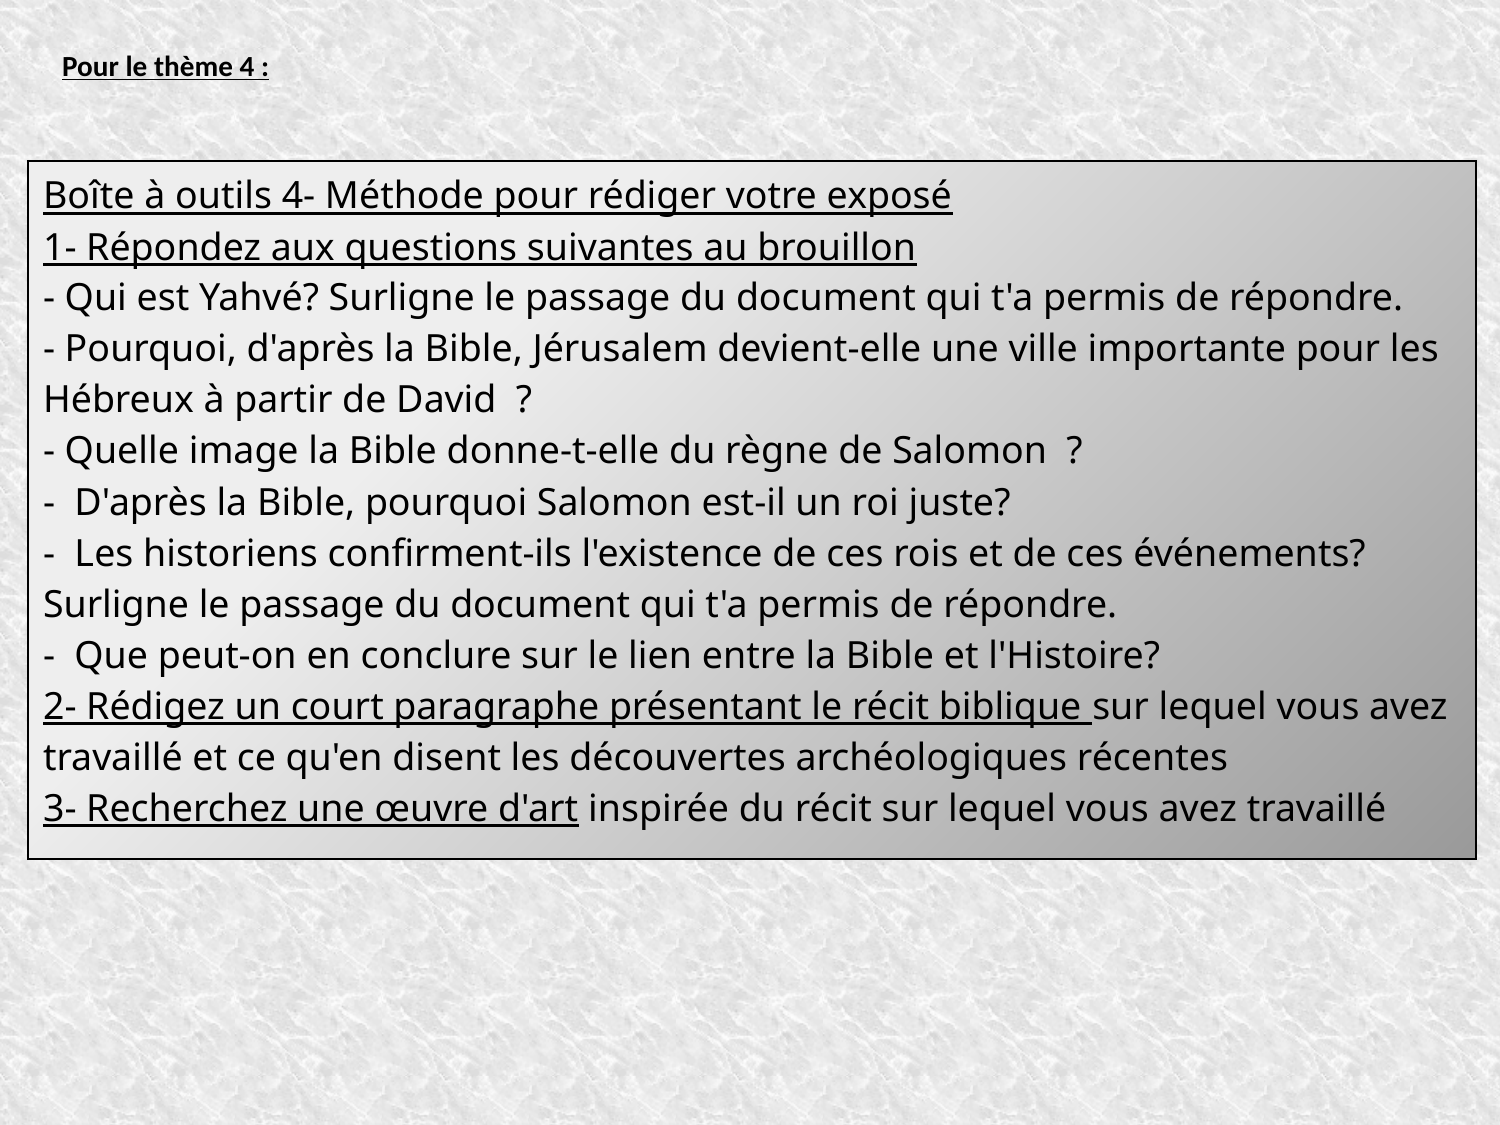

Pour le thème 4 :
| Boîte à outils 4- Méthode pour rédiger votre exposé 1- Répondez aux questions suivantes au brouillon - Qui est Yahvé? Surligne le passage du document qui t'a permis de répondre. - Pourquoi, d'après la Bible, Jérusalem devient-elle une ville importante pour les Hébreux à partir de David  ? - Quelle image la Bible donne-t-elle du règne de Salomon  ? - D'après la Bible, pourquoi Salomon est-il un roi juste? - Les historiens confirment-ils l'existence de ces rois et de ces événements? Surligne le passage du document qui t'a permis de répondre. - Que peut-on en conclure sur le lien entre la Bible et l'Histoire? 2- Rédigez un court paragraphe présentant le récit biblique sur lequel vous avez travaillé et ce qu'en disent les découvertes archéologiques récentes 3- Recherchez une œuvre d'art inspirée du récit sur lequel vous avez travaillé |
| --- |